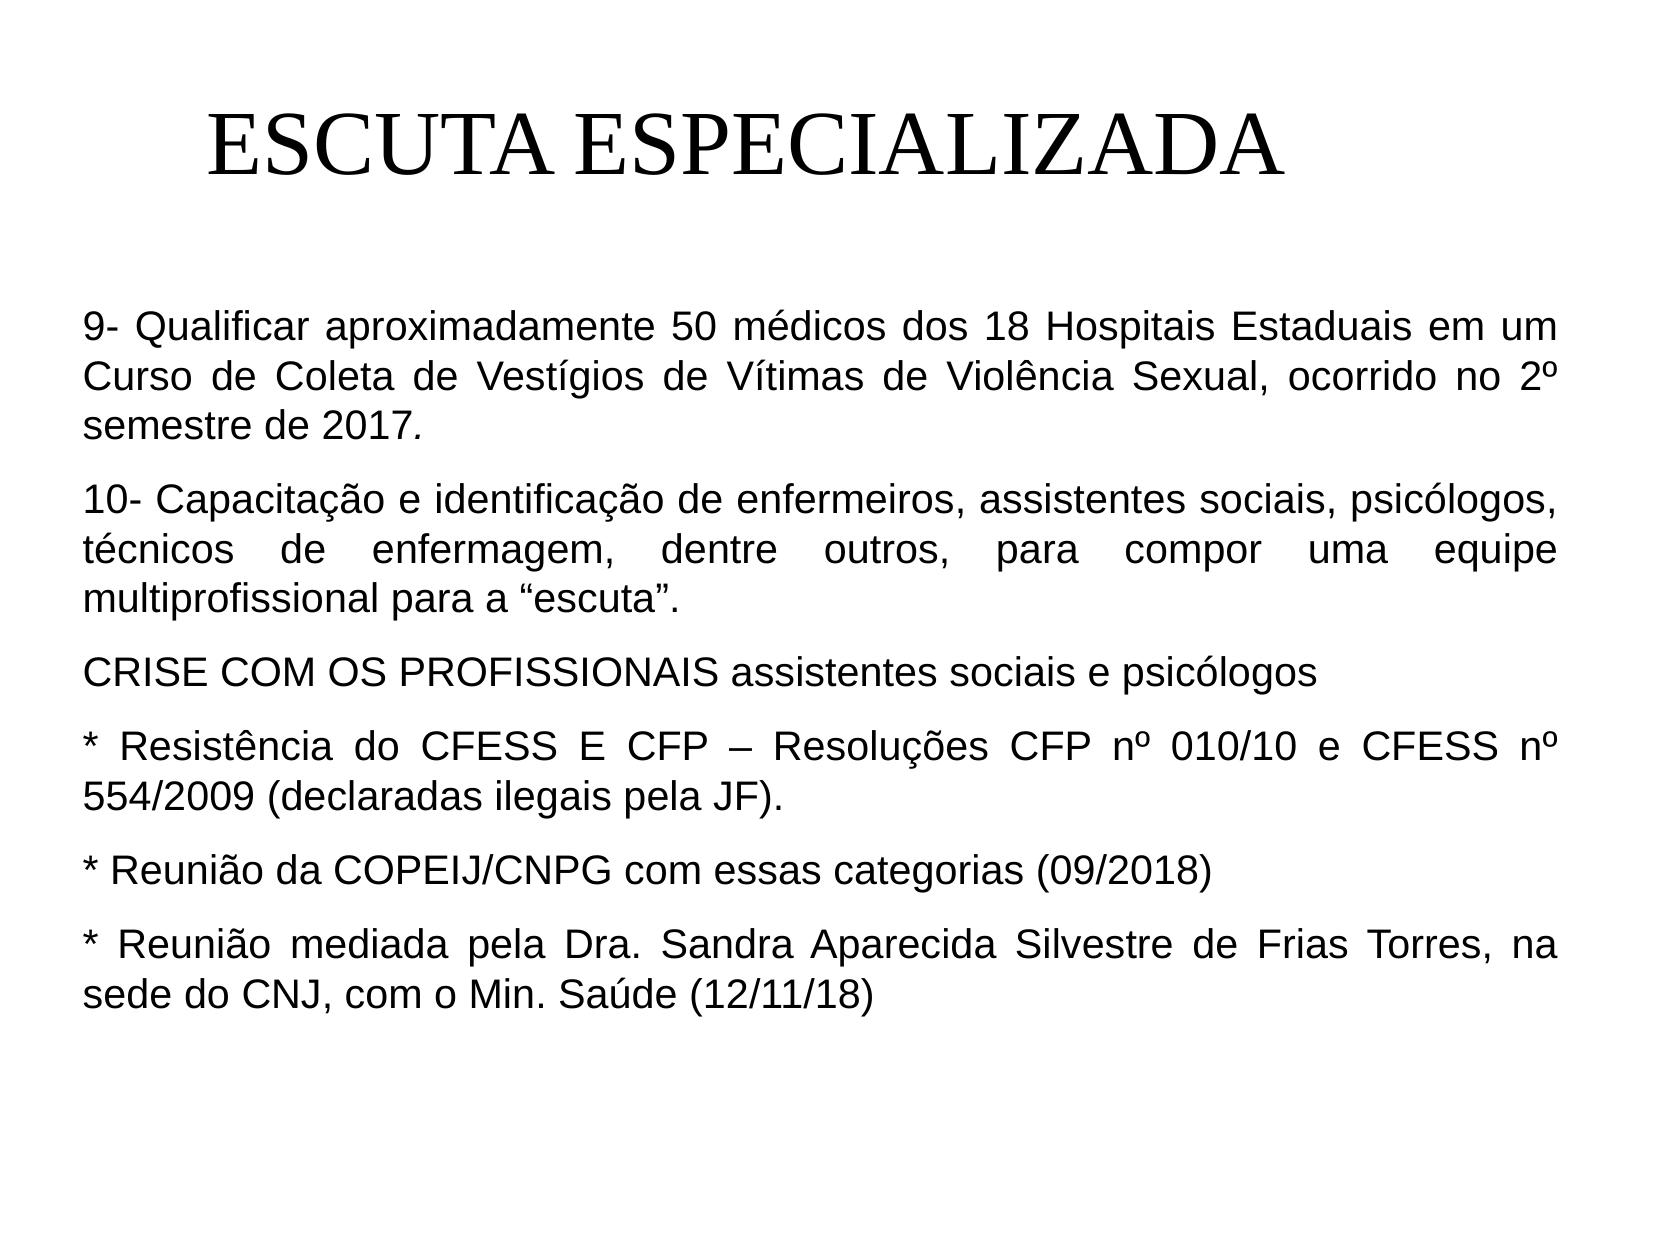

# ESCUTA ESPECIALIZADA
9- Qualificar aproximadamente 50 médicos dos 18 Hospitais Estaduais em um Curso de Coleta de Vestígios de Vítimas de Violência Sexual, ocorrido no 2º semestre de 2017.
10- Capacitação e identificação de enfermeiros, assistentes sociais, psicólogos, técnicos de enfermagem, dentre outros, para compor uma equipe multiprofissional para a “escuta”.
CRISE COM OS PROFISSIONAIS assistentes sociais e psicólogos
* Resistência do CFESS E CFP – Resoluções CFP nº 010/10 e CFESS nº 554/2009 (declaradas ilegais pela JF).
* Reunião da COPEIJ/CNPG com essas categorias (09/2018)
* Reunião mediada pela Dra. Sandra Aparecida Silvestre de Frias Torres, na sede do CNJ, com o Min. Saúde (12/11/18)